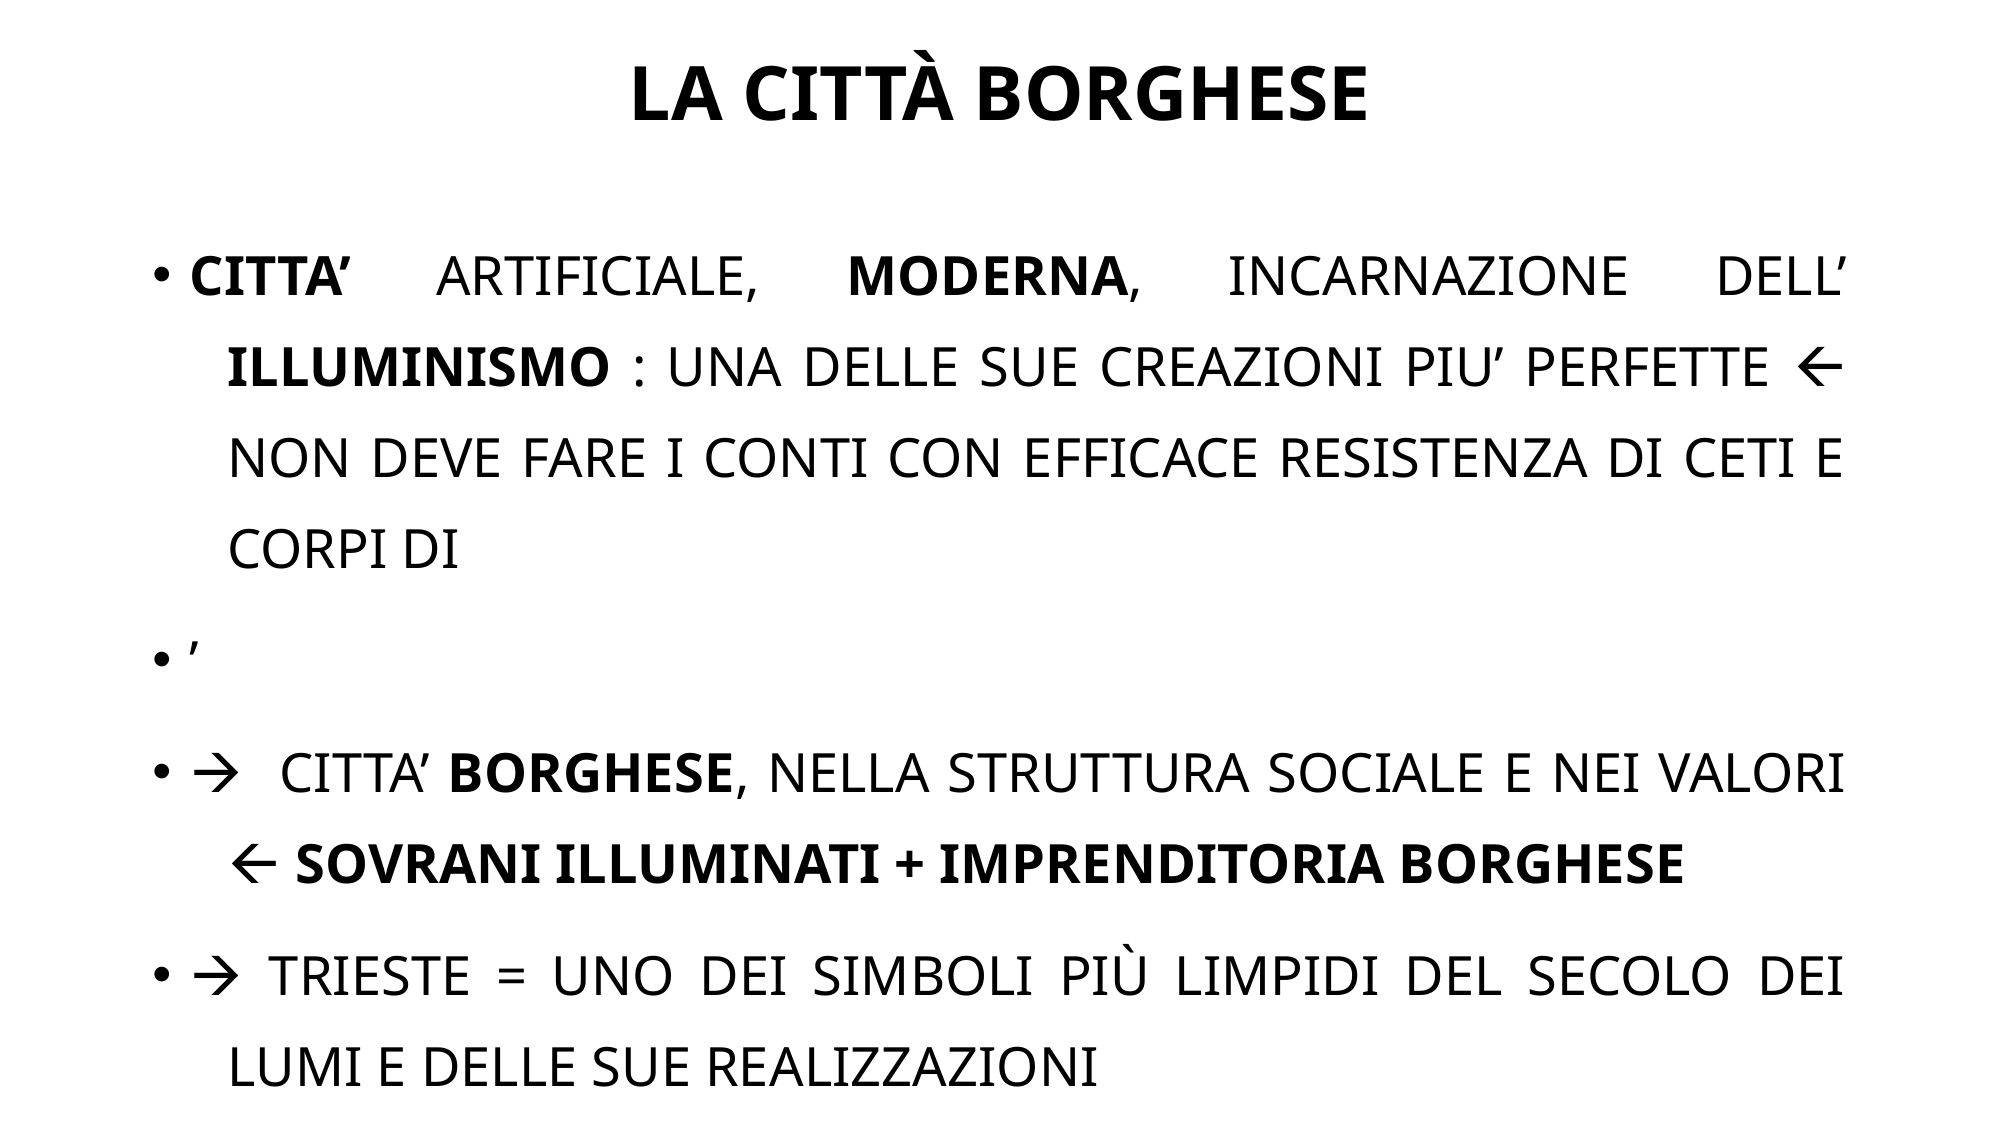

# LA CITTÀ BORGHESE
CITTA’ ARTIFICIALE, MODERNA, INCARNAZIONE DELL’ ILLUMINISMO : UNA DELLE SUE CREAZIONI PIU’ PERFETTE  NON DEVE FARE I CONTI CON EFFICACE RESISTENZA DI CETI E CORPI DI
’
 CITTA’ BORGHESE, NELLA STRUTTURA SOCIALE E NEI VALORI  SOVRANI ILLUMINATI + IMPRENDITORIA BORGHESE
 TRIESTE = UNO DEI SIMBOLI PIÙ LIMPIDI DEL SECOLO DEI LUMI E DELLE SUE REALIZZAZIONI